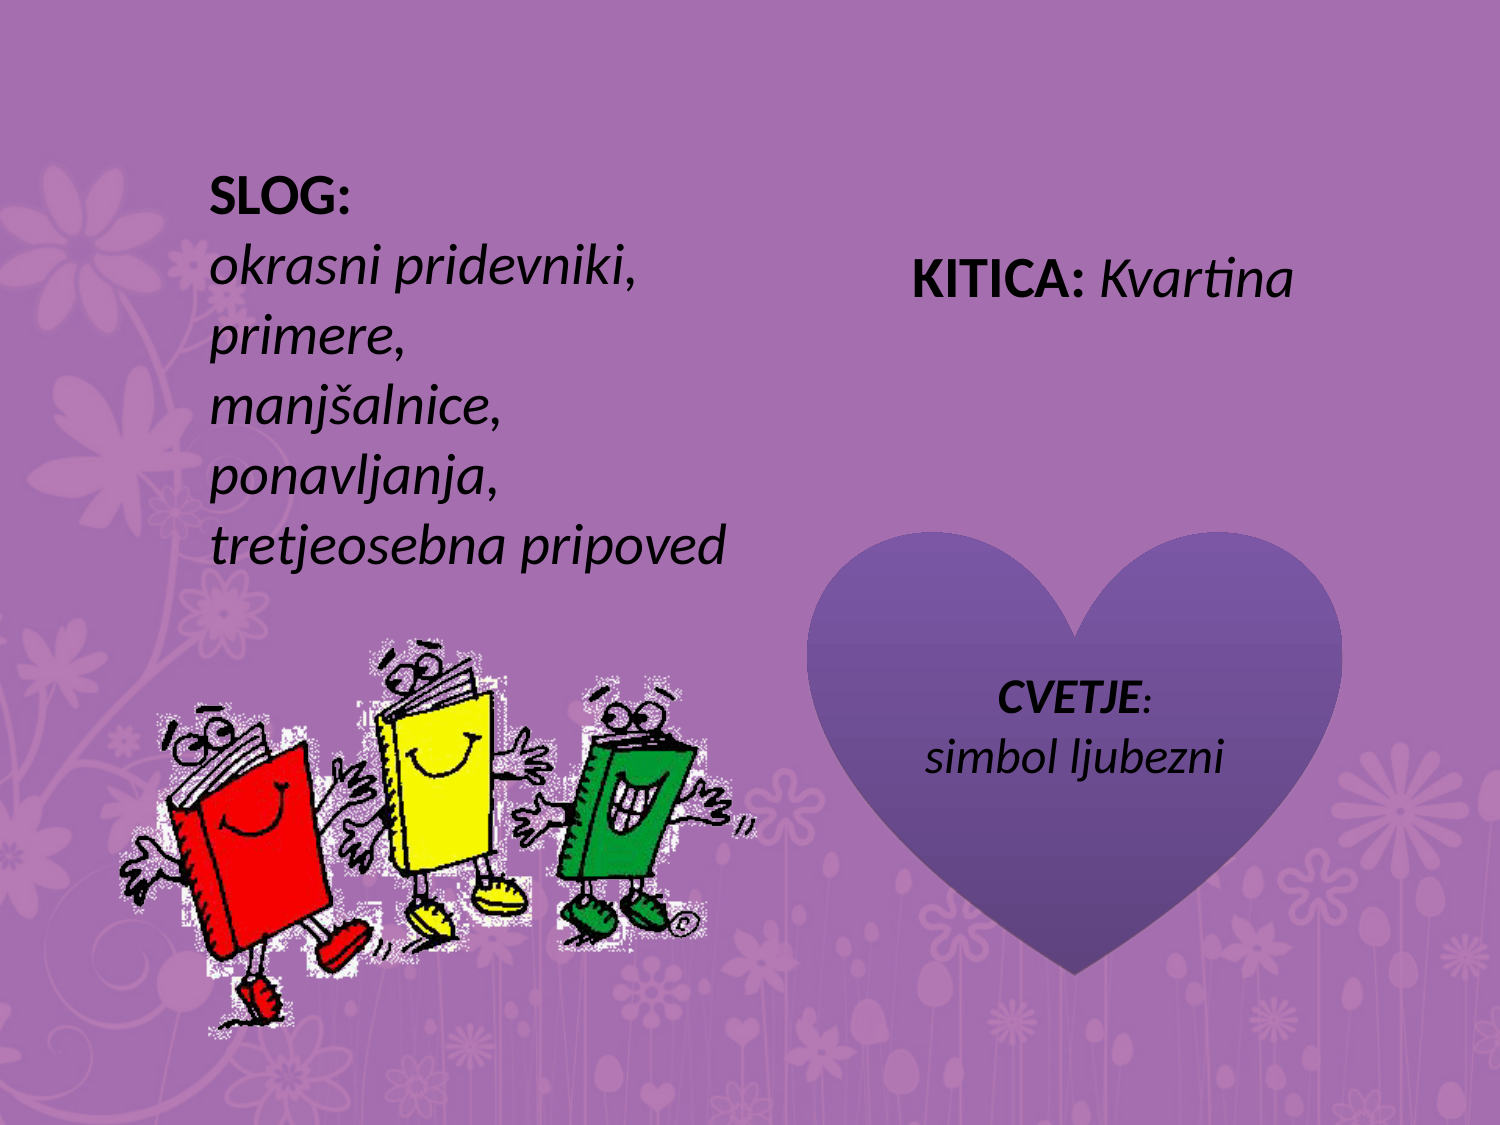

SLOG:
okrasni pridevniki,
primere,
manjšalnice,
ponavljanja,
tretjeosebna pripoved
# KITICA: Kvartina
CVETJE:
simbol ljubezni